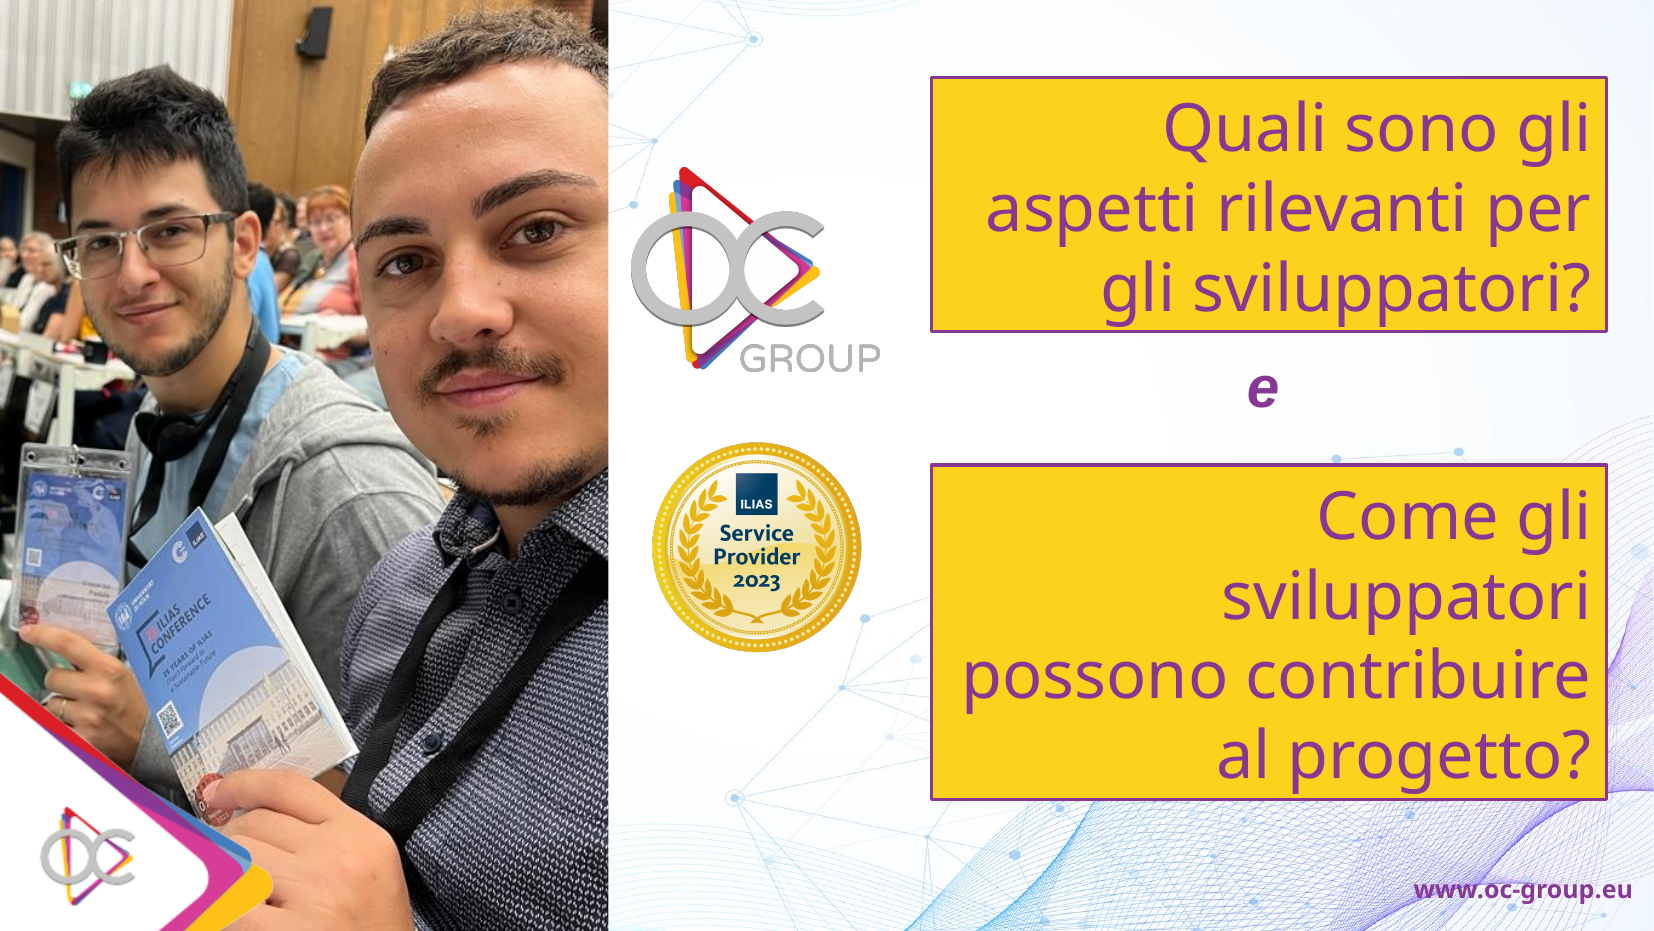

Quali sono gli aspetti rilevanti per gli sviluppatori?
e
Come gli sviluppatori possono contribuire al progetto?
www.oc-group.eu